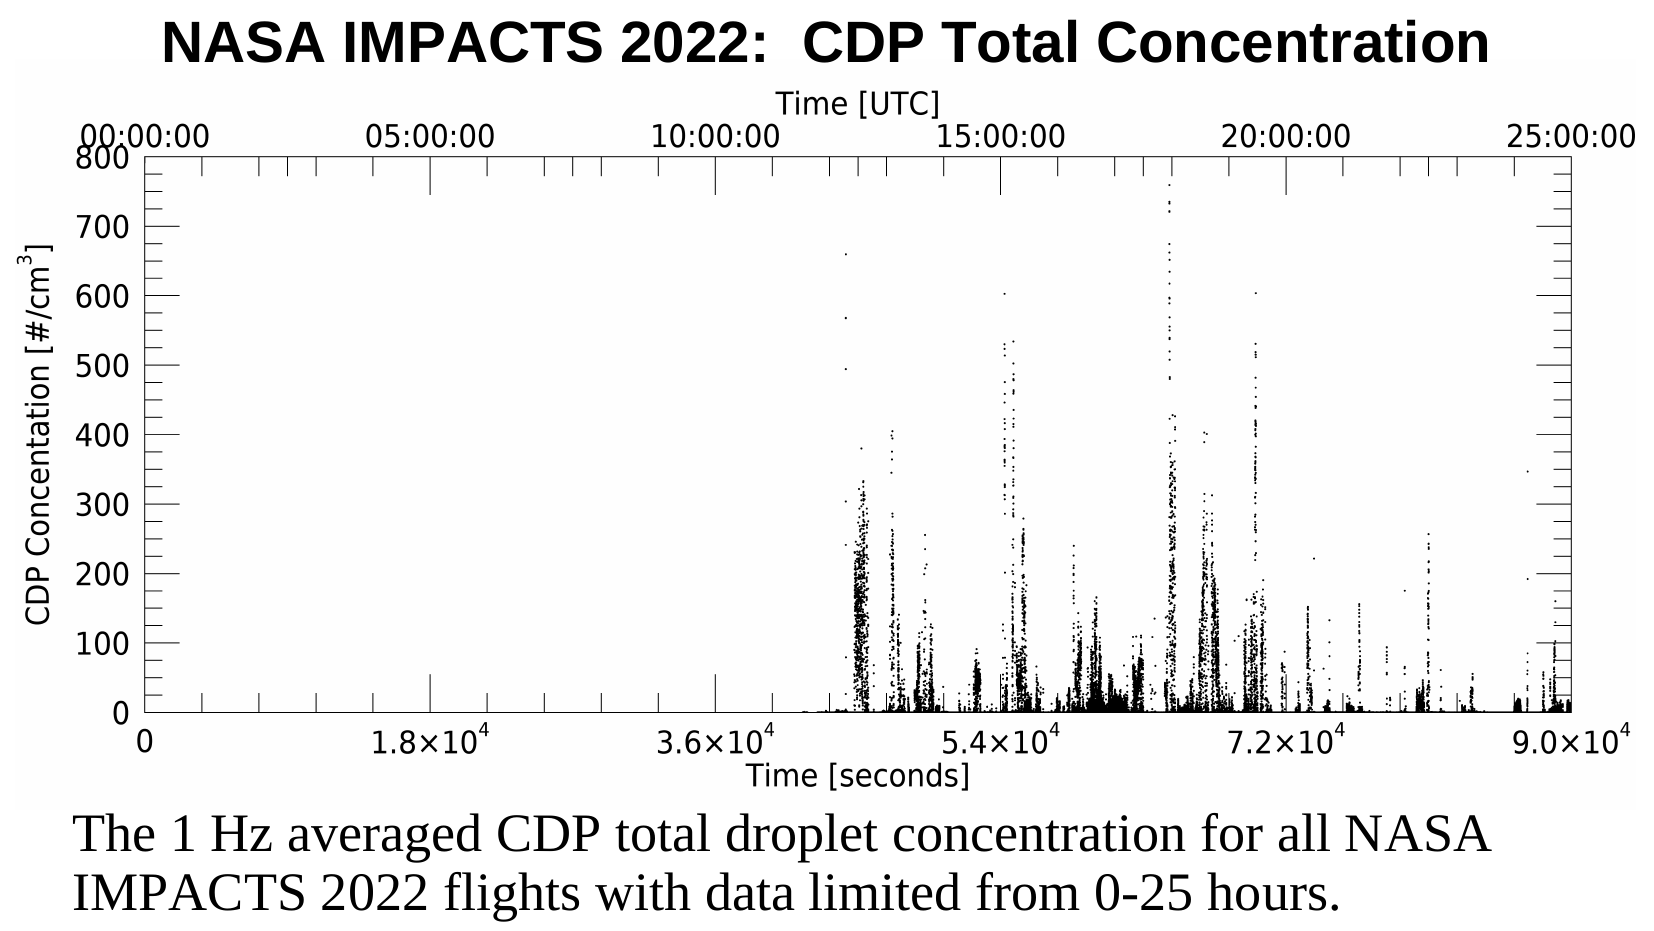

NASA IMPACTS 2022: CDP Total Concentration
The 1 Hz averaged CDP total droplet concentration for all NASA IMPACTS 2022 flights with data limited from 0-25 hours.